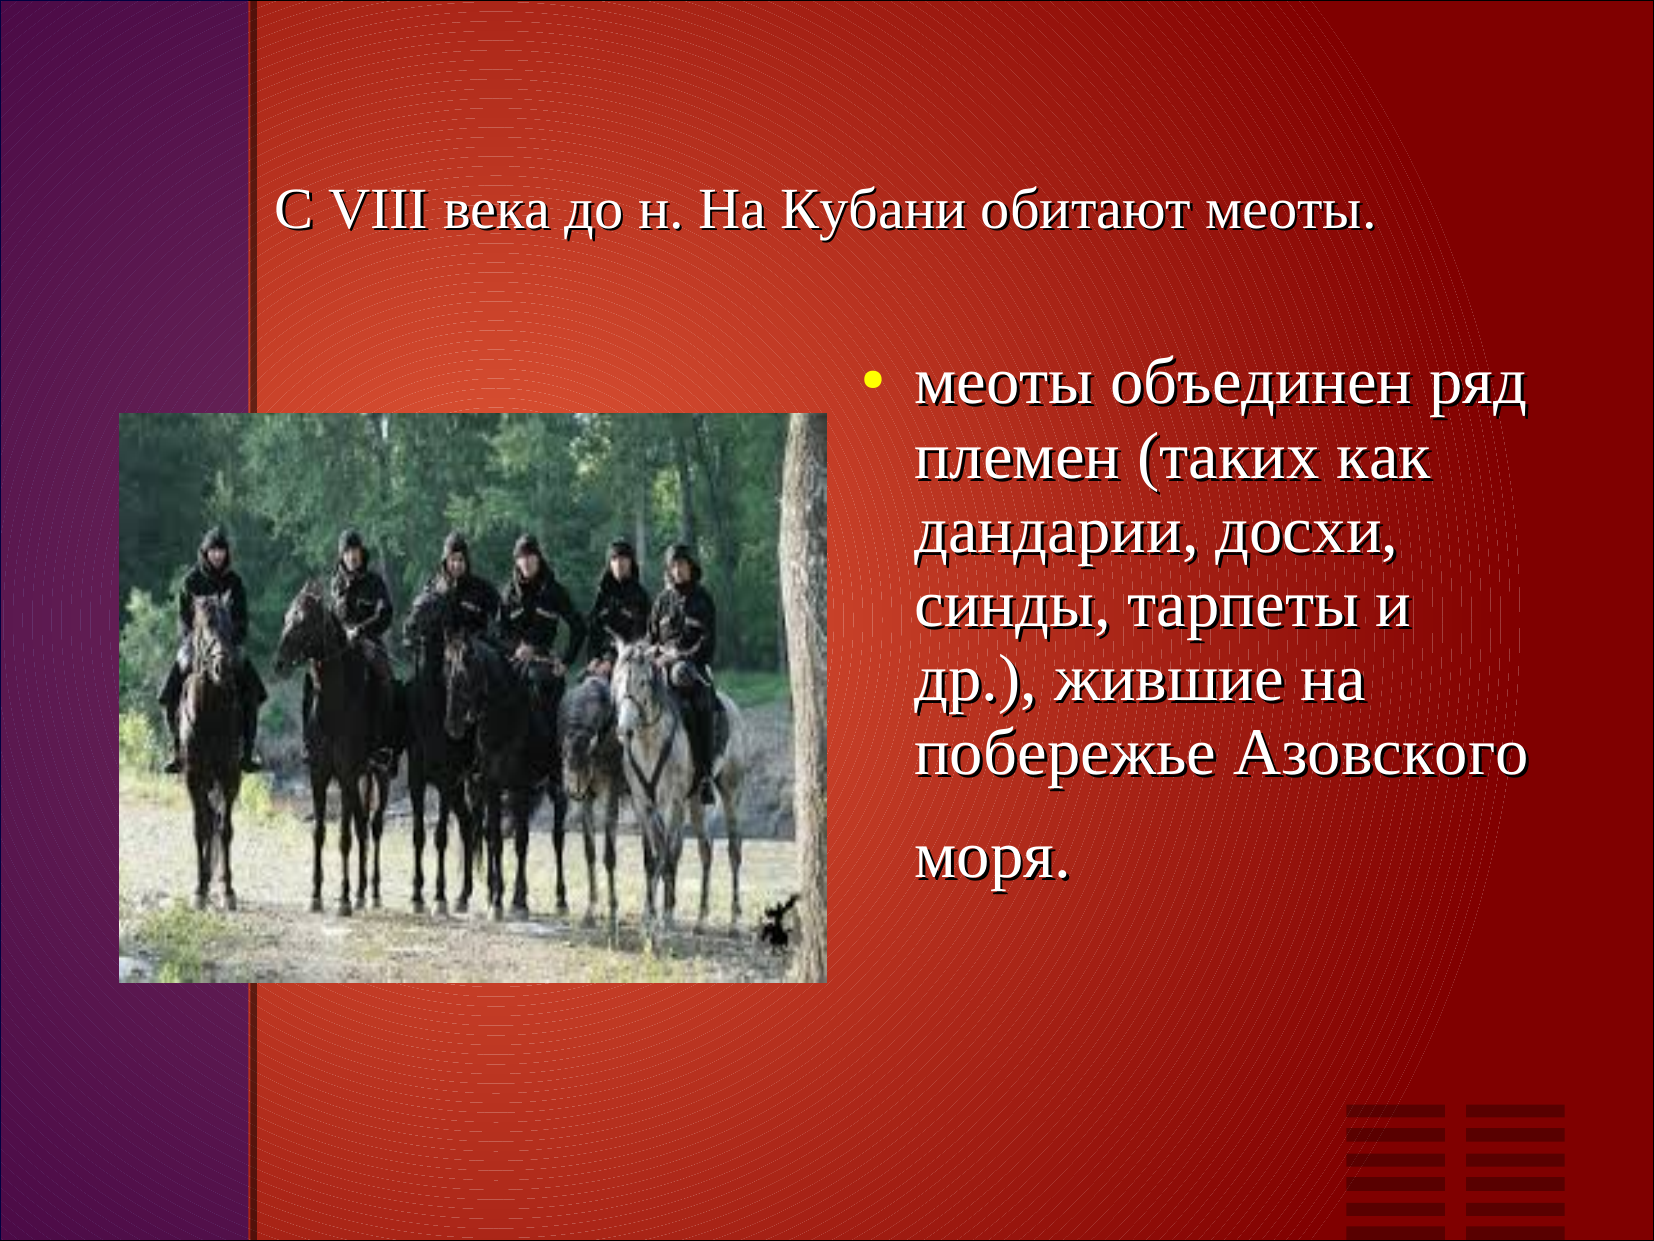

# С VIII века до н. На Кубани обитают меоты.
меоты объединен ряд племен (таких как дандарии, досхи, синды, тарпеты и др.), жившие на побережье Азовского
моря.